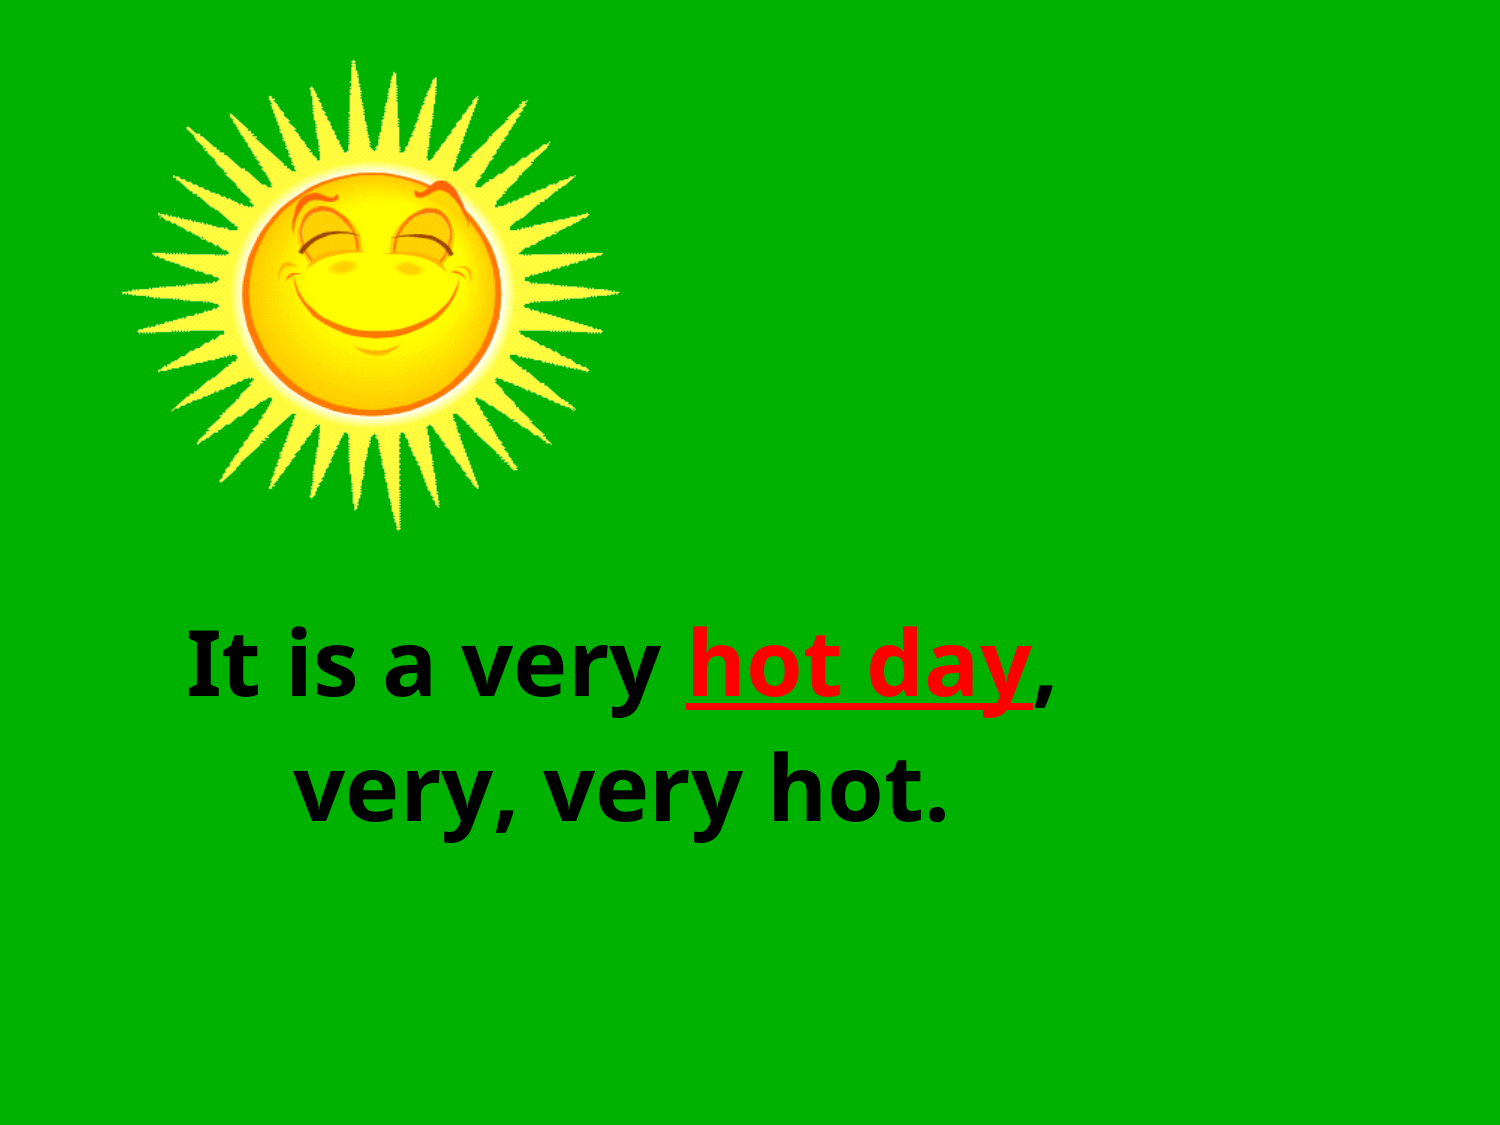

# It is a very hot day, very, very hot.